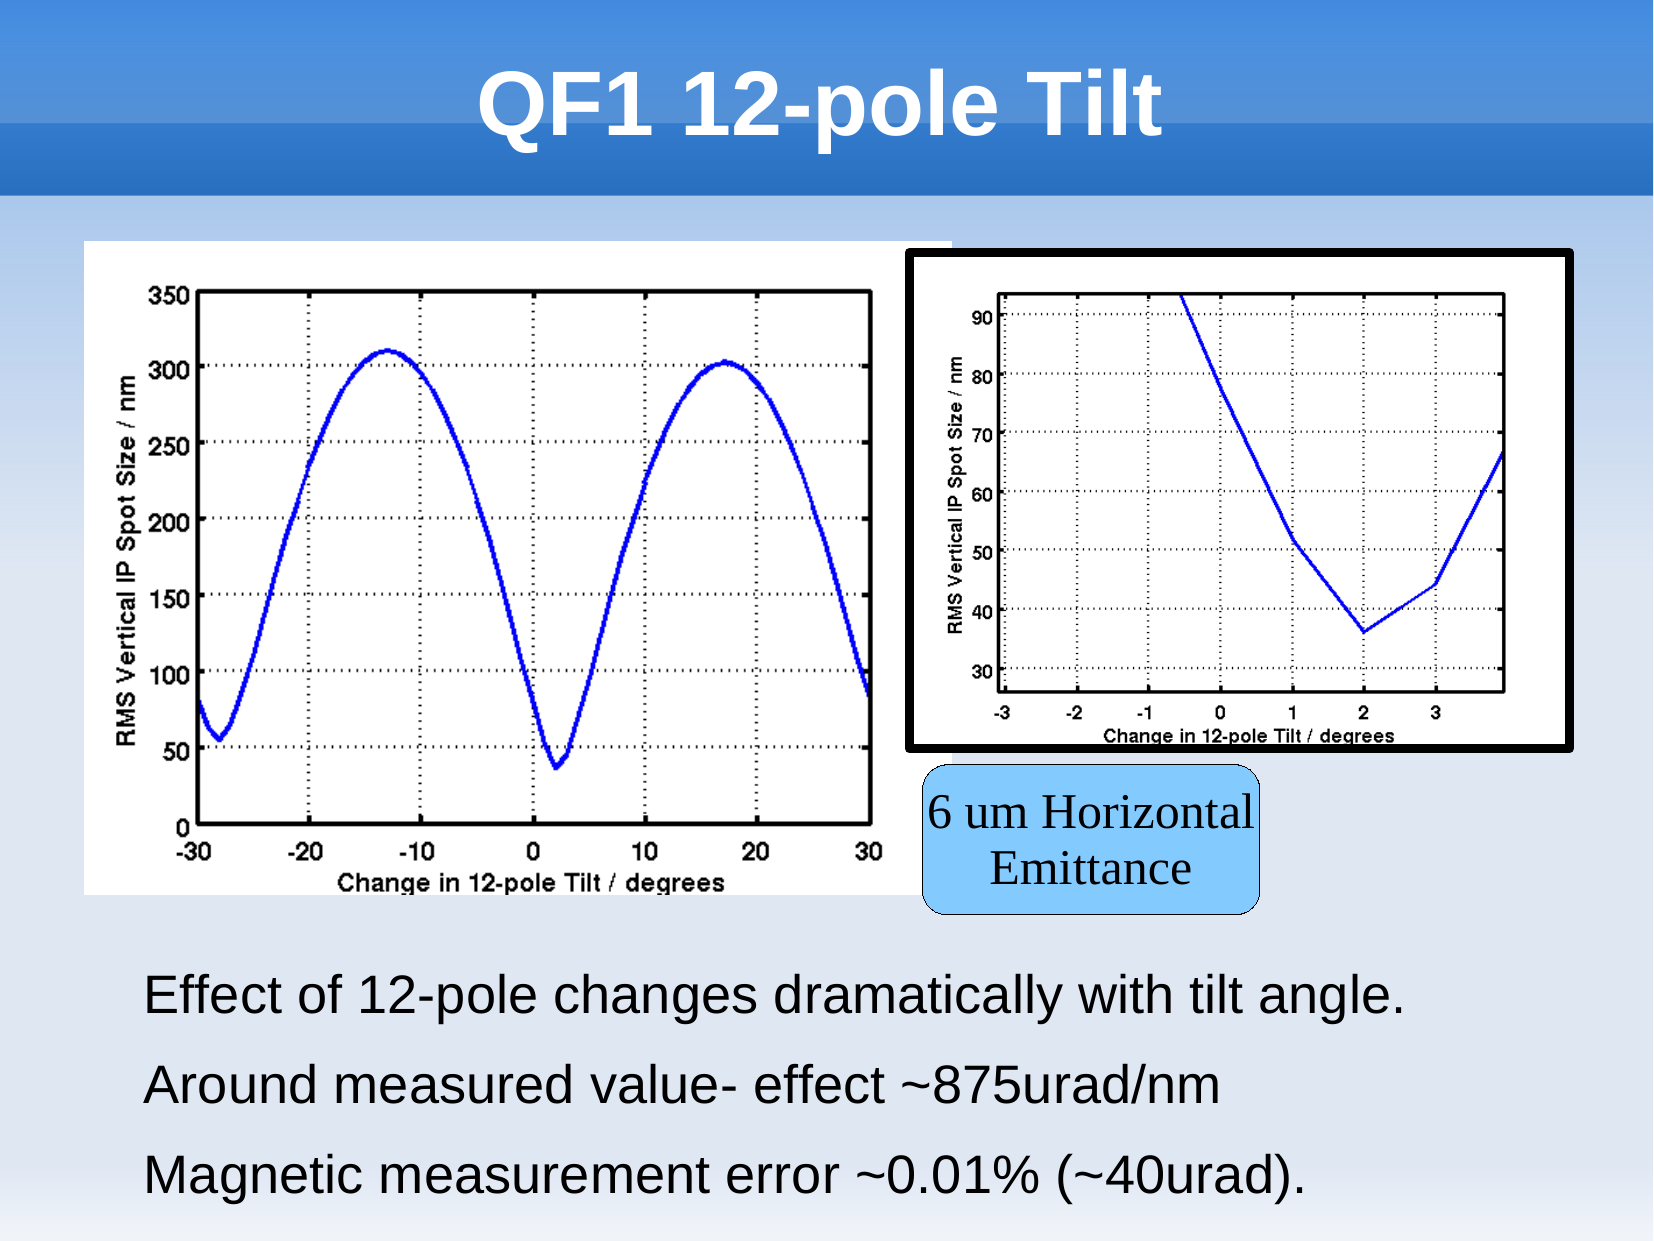

# QF1 12-pole Tilt
6 um Horizontal
Emittance
Effect of 12-pole changes dramatically with tilt angle.
Around measured value- effect ~875urad/nm
Magnetic measurement error ~0.01% (~40urad).